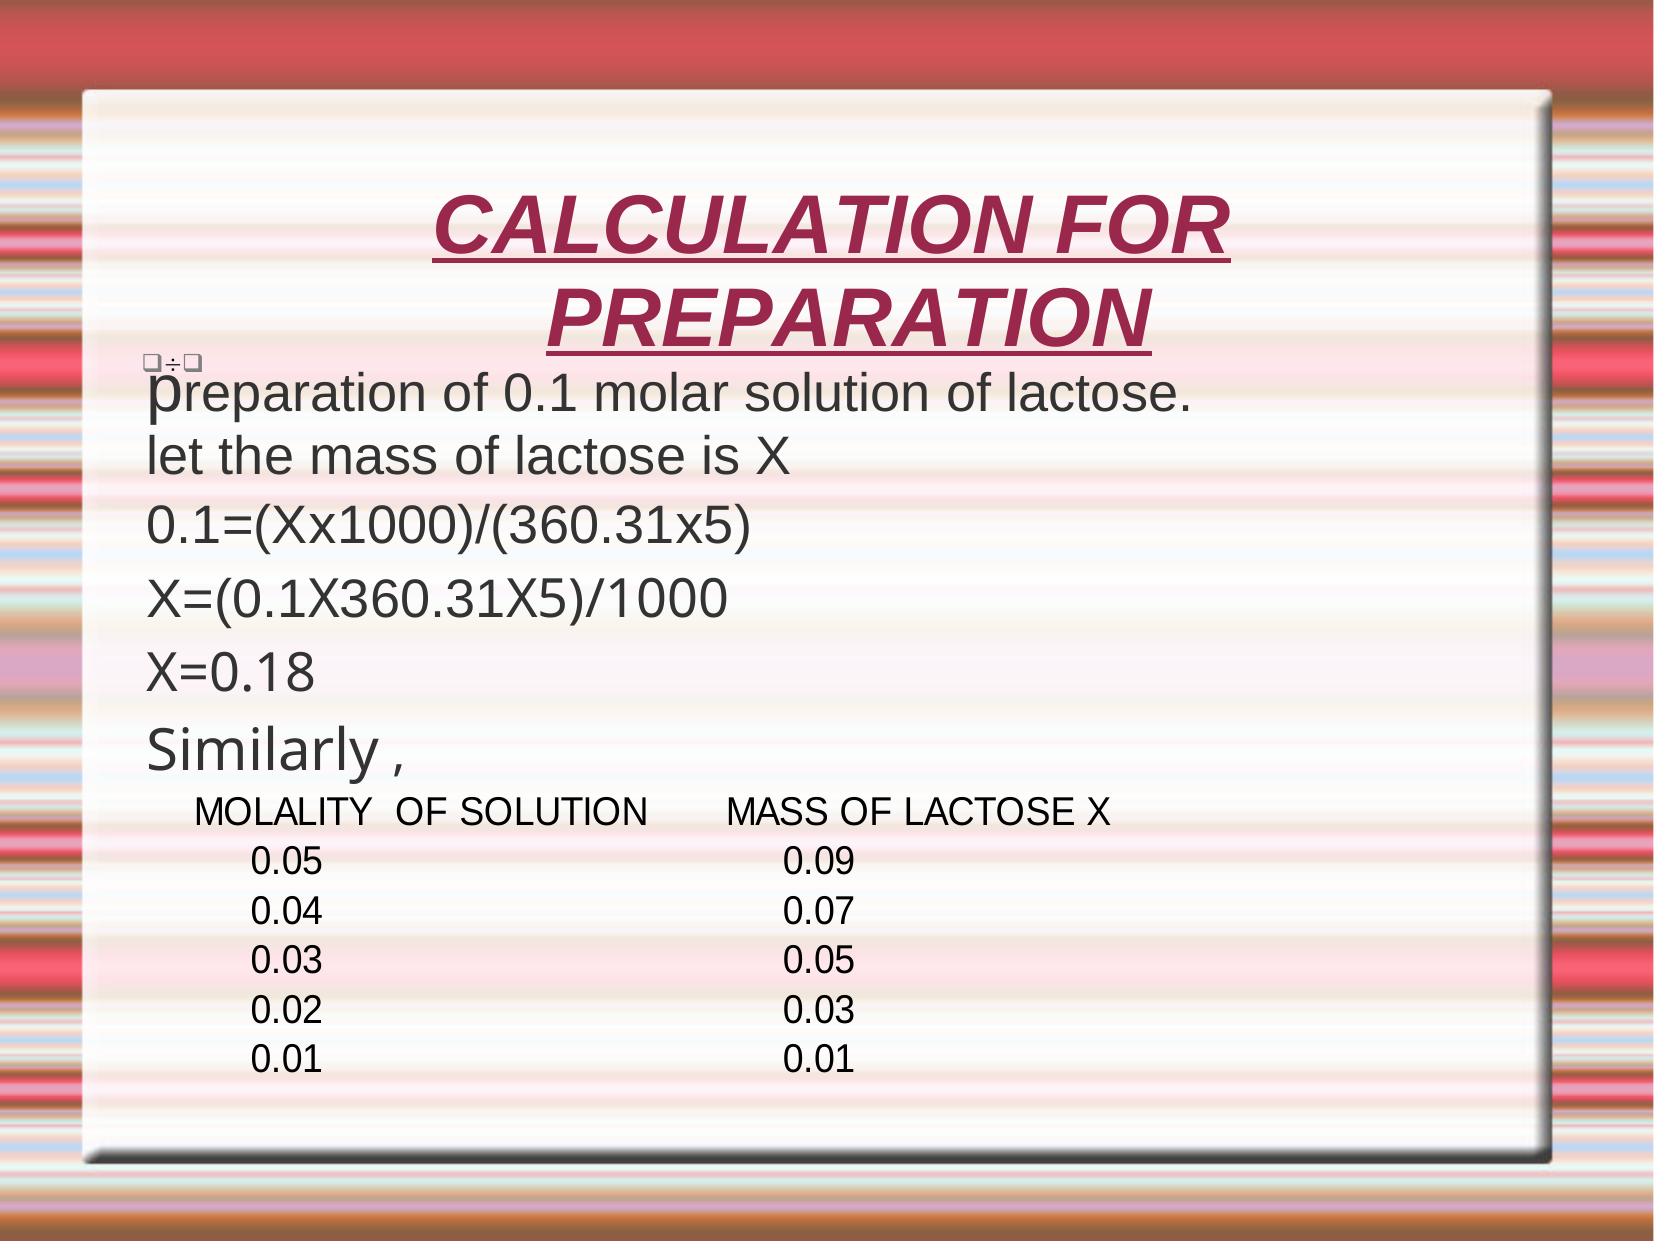

# CALCULATION FOR PREPARATION
preparation of 0.1 molar solution of lactose.
let the mass of lactose is X
0.1=(Xx1000)/(360.31x5)
X=(0.1X360.31X5)/1000
X=0.18
Similarly ,